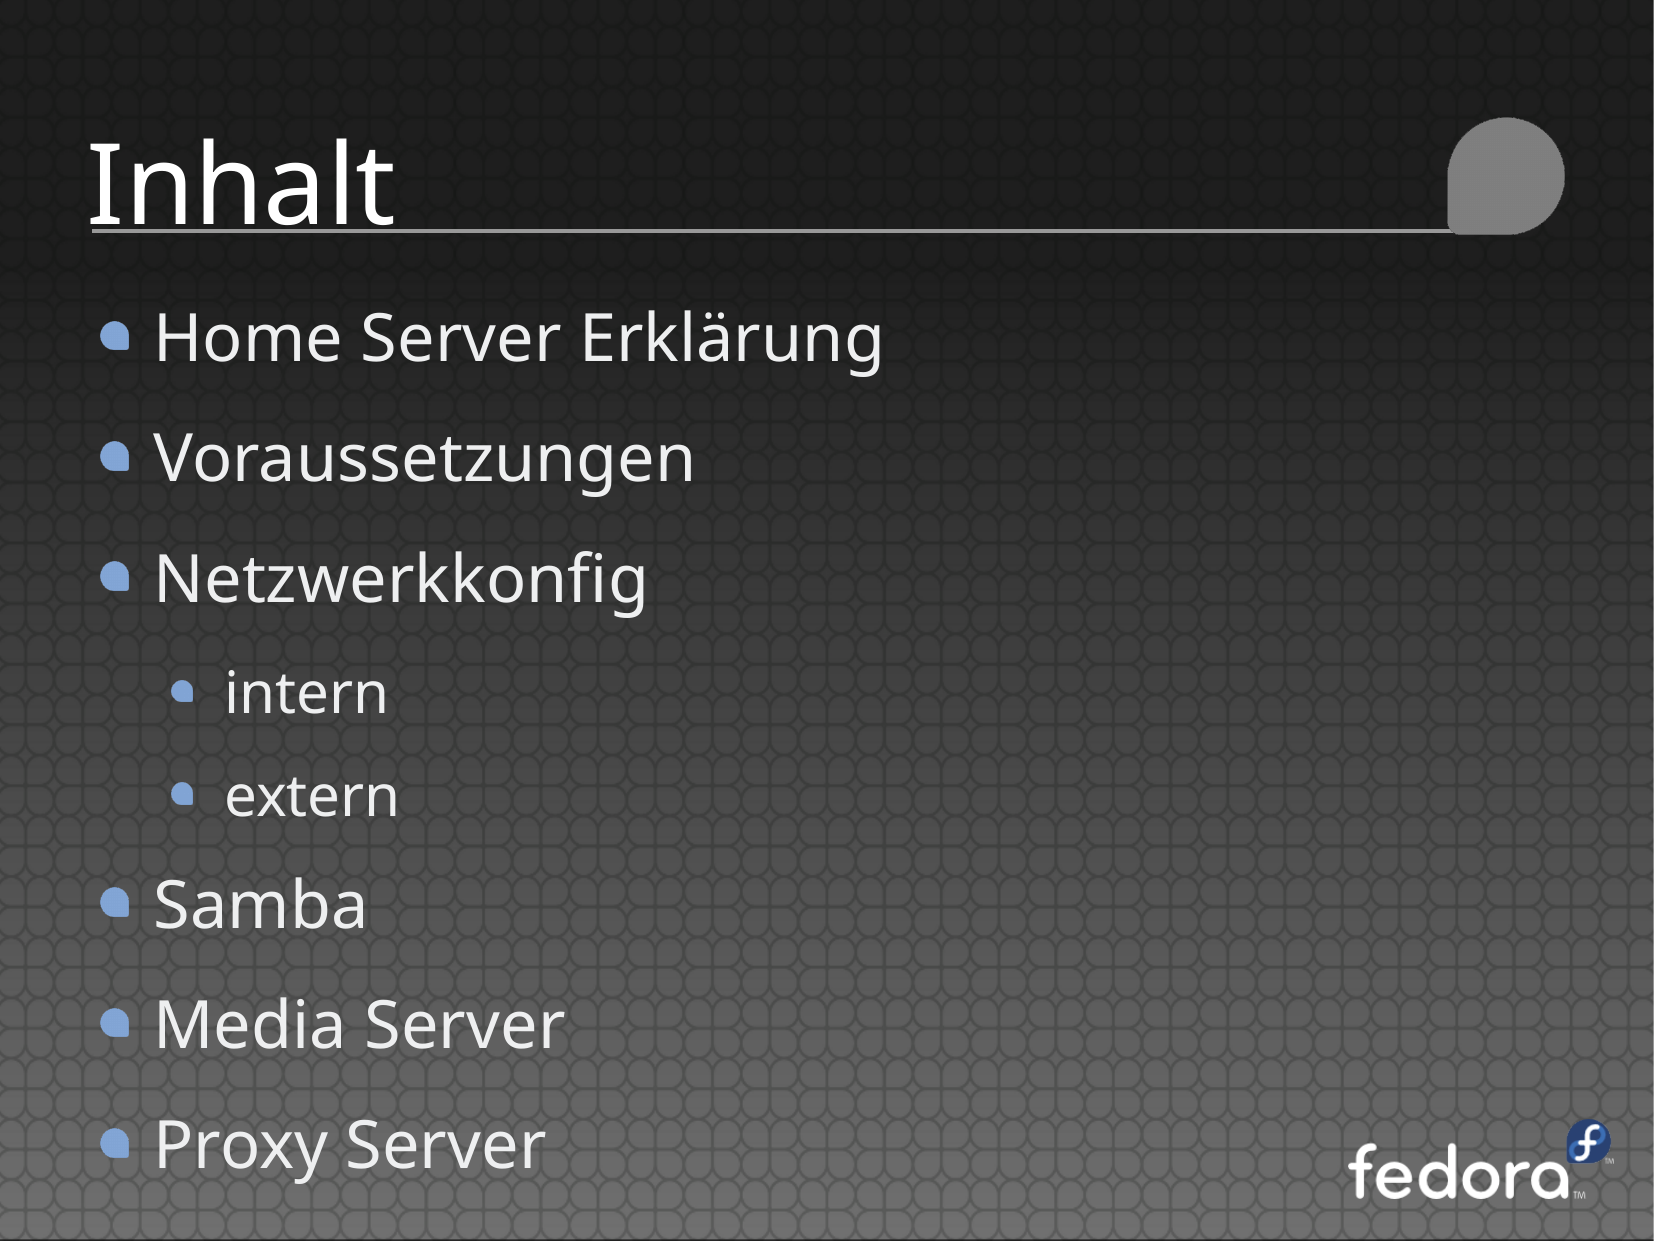

# Inhalt
Home Server Erklärung
Voraussetzungen
Netzwerkkonfig
intern
extern
Samba
Media Server
Proxy Server